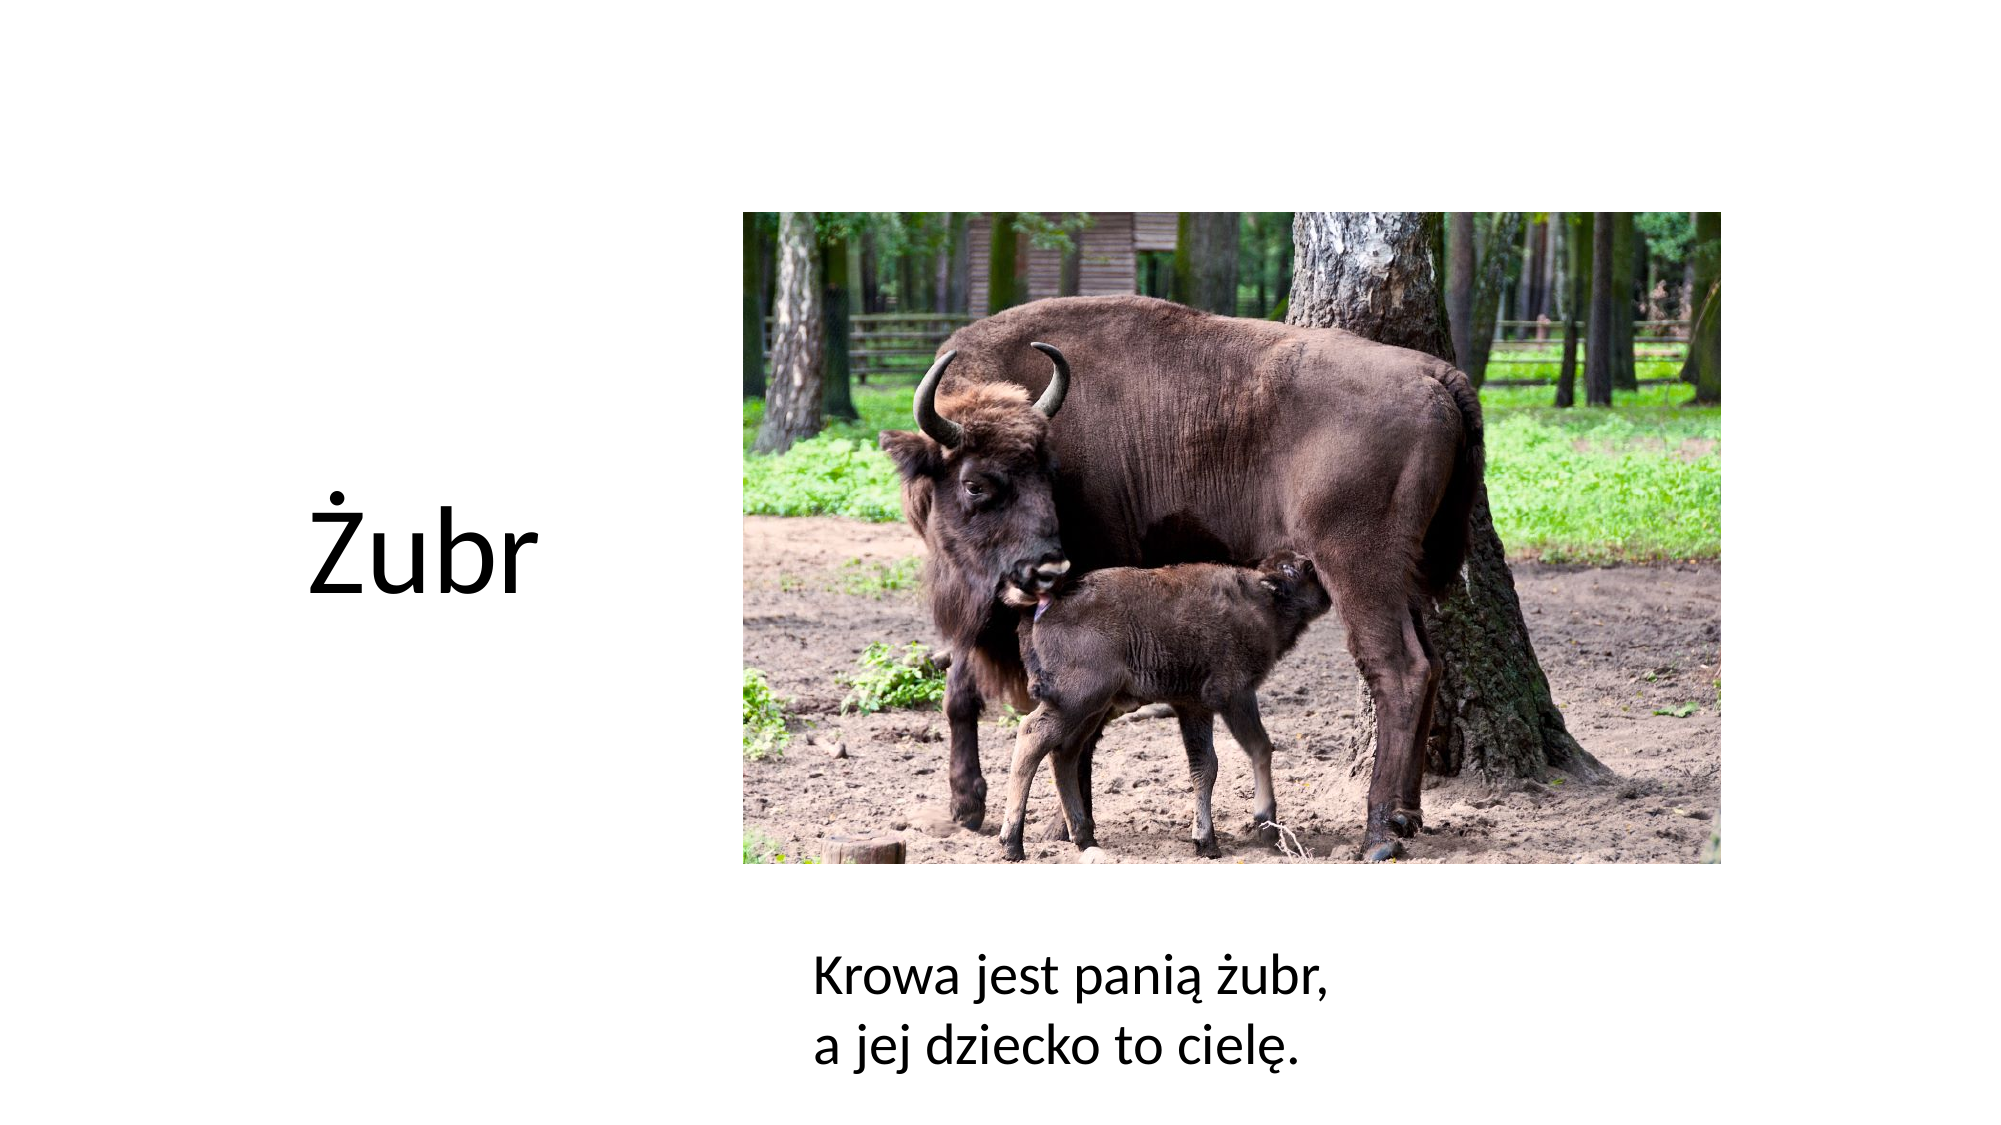

Żubr
Krowa jest panią żubr,
a jej dziecko to cielę.